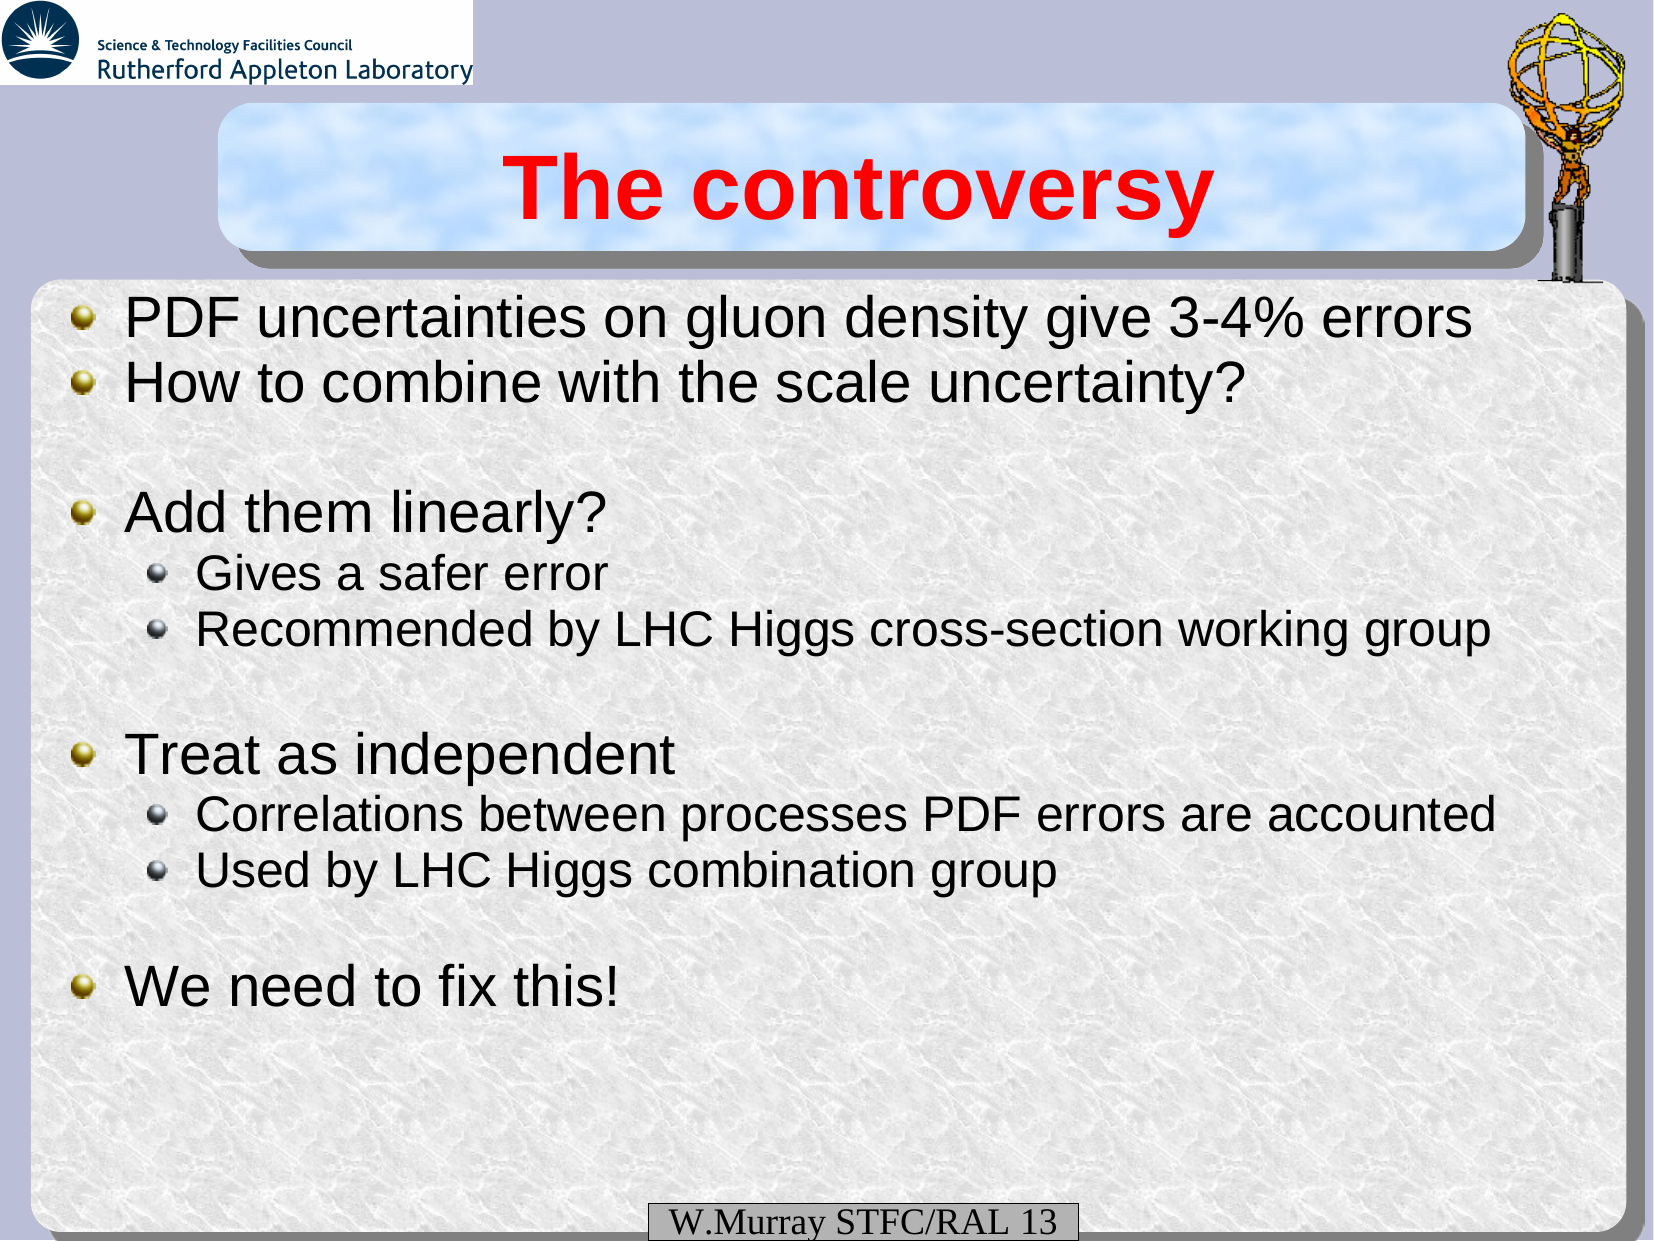

# The controversy
PDF uncertainties on gluon density give 3-4% errors
How to combine with the scale uncertainty?
Add them linearly?
Gives a safer error
Recommended by LHC Higgs cross-section working group
Treat as independent
Correlations between processes PDF errors are accounted
Used by LHC Higgs combination group
We need to fix this!